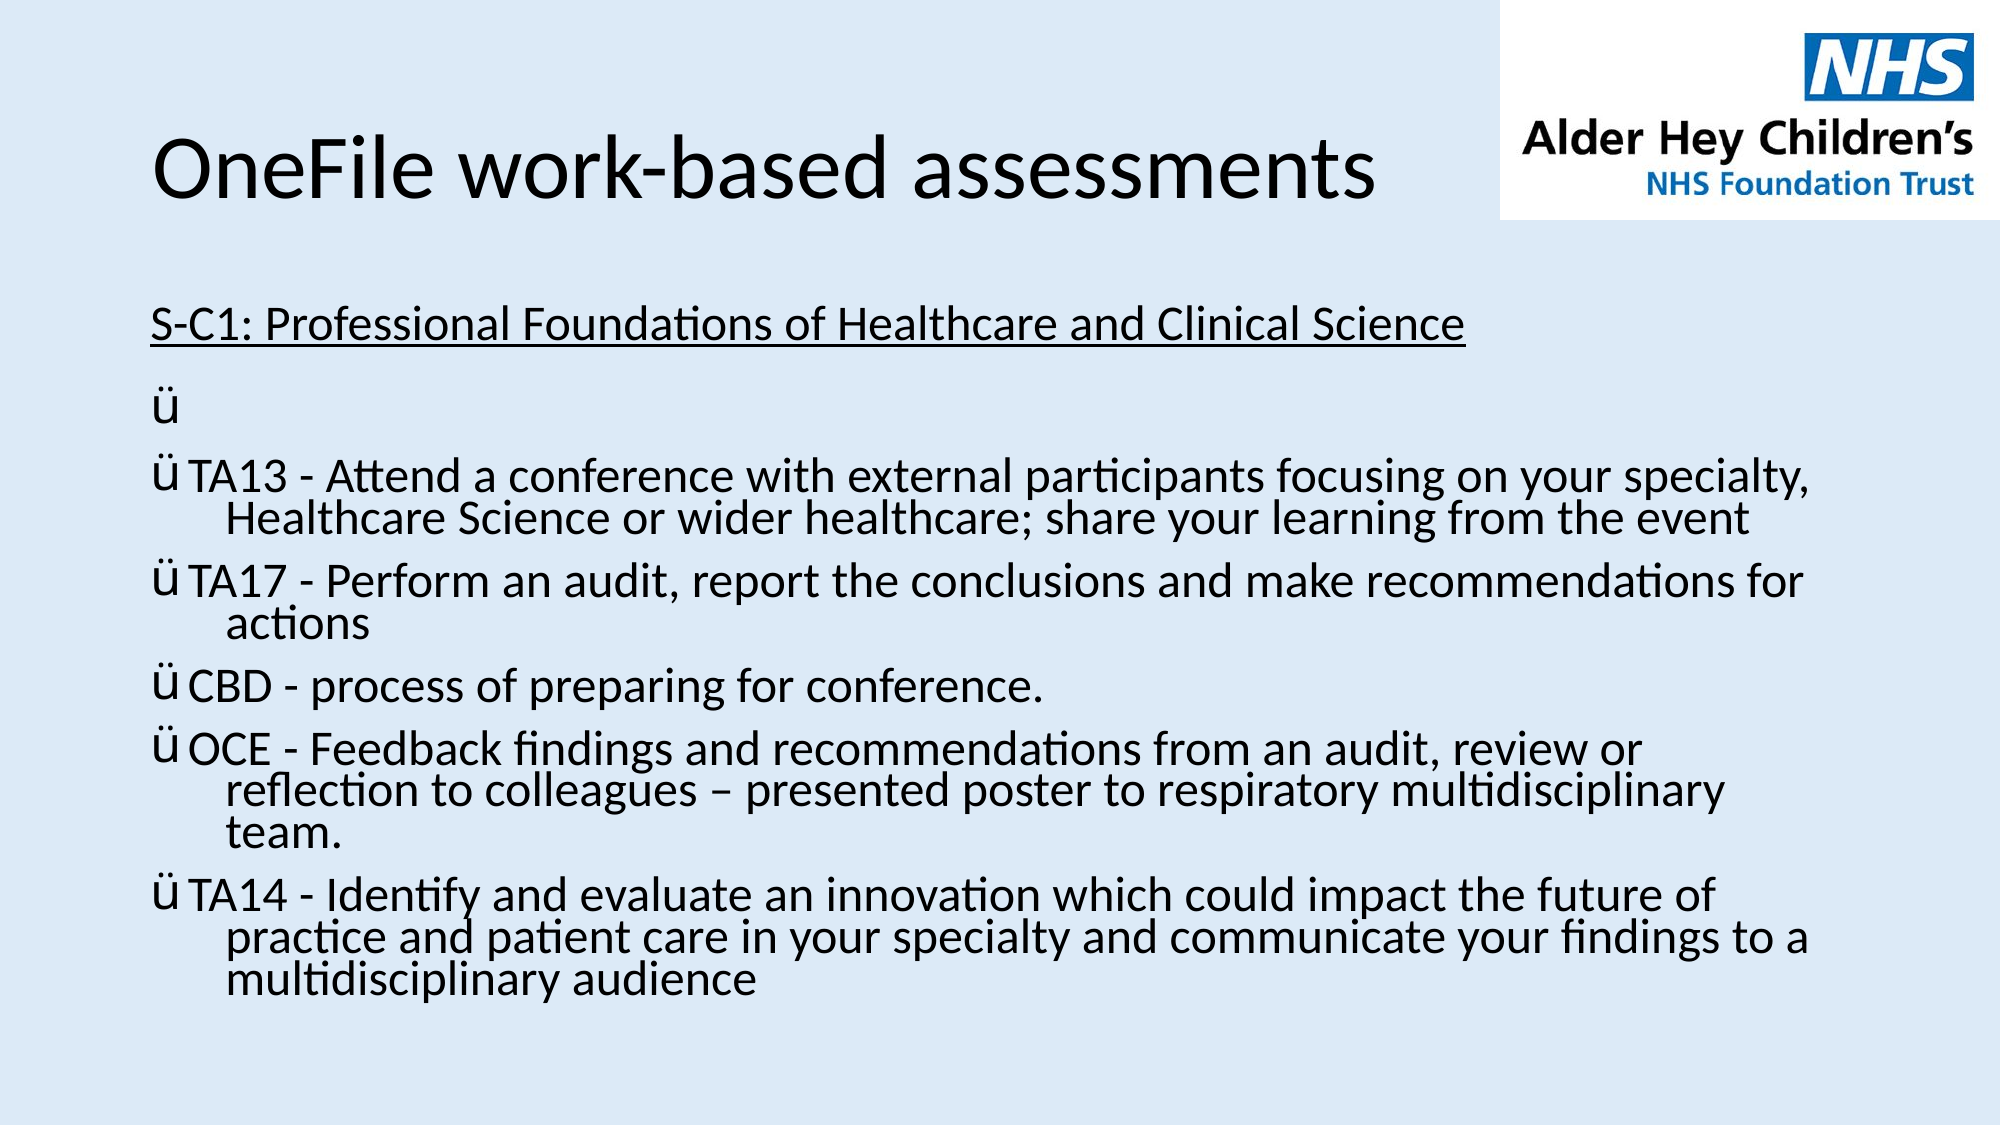

# OneFile work-based assessments
S-C1: Professional Foundations of Healthcare and Clinical Science
TA13 - Attend a conference with external participants focusing on your specialty, Healthcare Science or wider healthcare; share your learning from the event
TA17 - Perform an audit, report the conclusions and make recommendations for actions
CBD - process of preparing for conference.
OCE - Feedback findings and recommendations from an audit, review or reflection to colleagues – presented poster to respiratory multidisciplinary team.
TA14 - Identify and evaluate an innovation which could impact the future of practice and patient care in your specialty and communicate your findings to a multidisciplinary audience